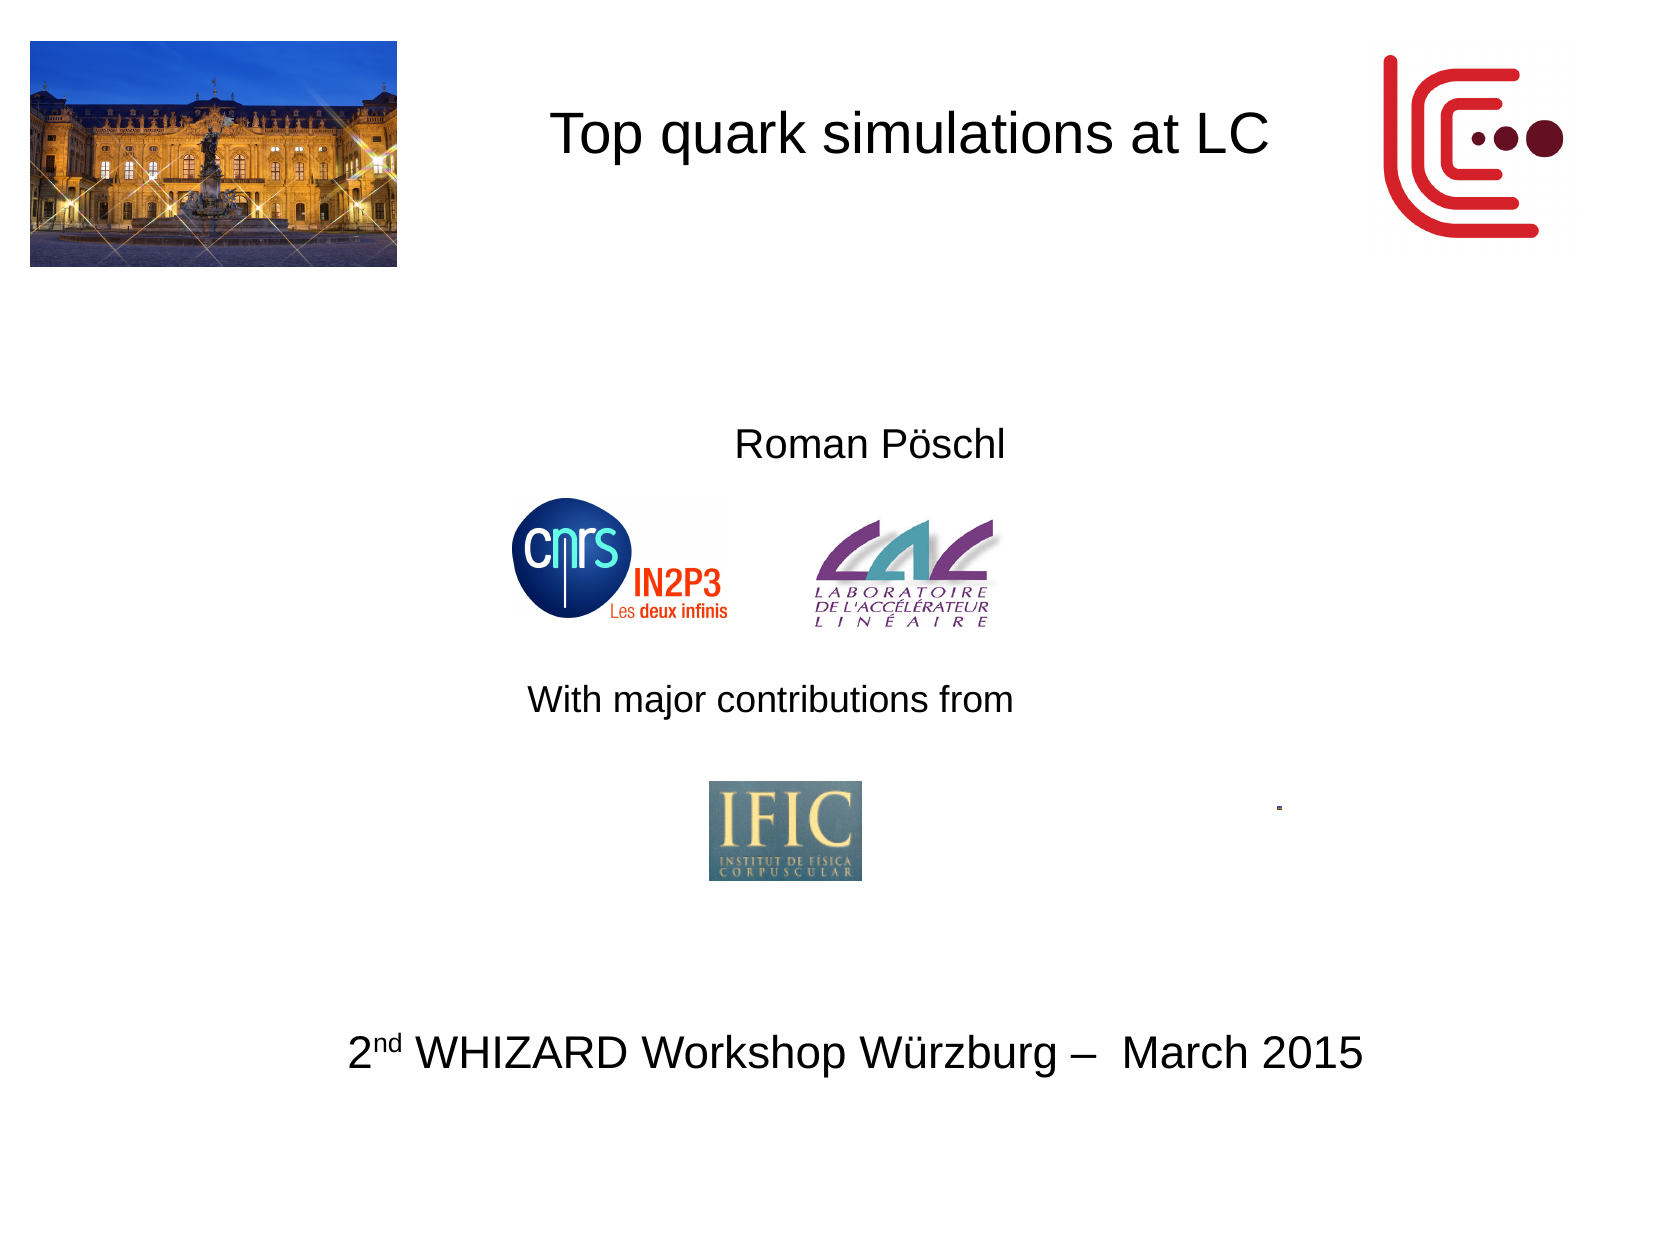

Top quark simulations at LC
 Roman Pöschl
With major contributions from
2nd WHIZARD Workshop Würzburg – March 2015